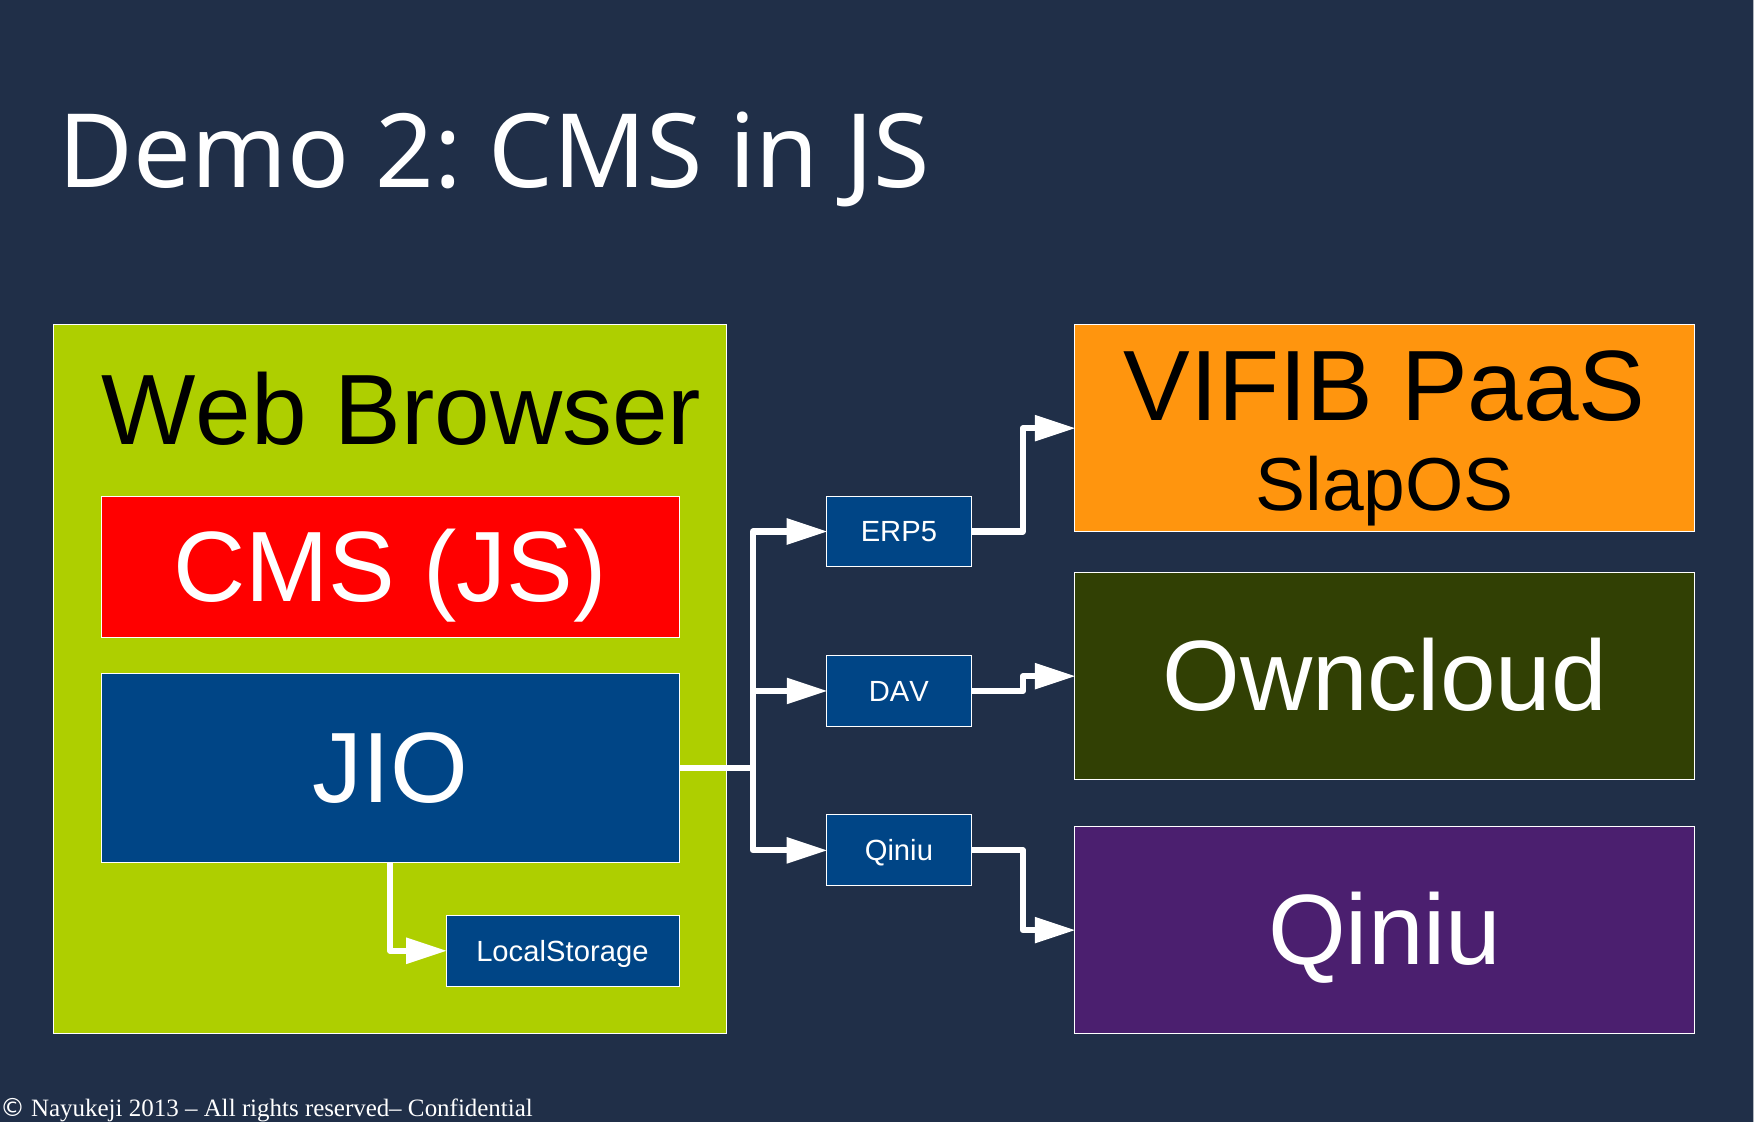

# Demo 2: CMS in JS
VIFIB PaaS
SlapOS
Web Browser
CMS (JS)
ERP5
Owncloud
DAV
JIO
Qiniu
Qiniu
LocalStorage